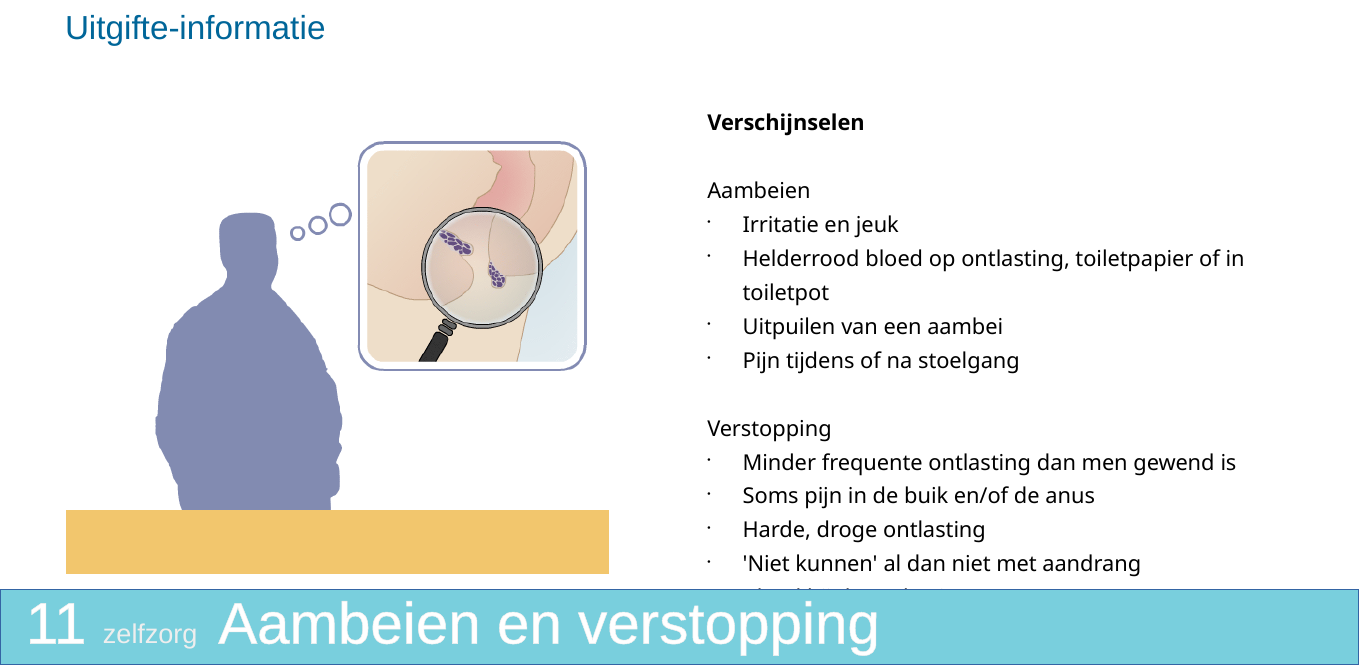

Uitgifte-informatie
Verschijnselen
Aambeien
Irritatie en jeuk
Helderrood bloed op ontlasting, toiletpapier of in toiletpot
Uitpuilen van een aambei
Pijn tijdens of na stoelgang
Verstopping
Minder frequente ontlasting dan men gewend is
Soms pijn in de buik en/of de anus
Harde, droge ontlasting
'Niet kunnen' al dan niet met aandrang
Bloed bij de ontlasting
# 11 zelfzorg Aambeien en verstopping
september 2020